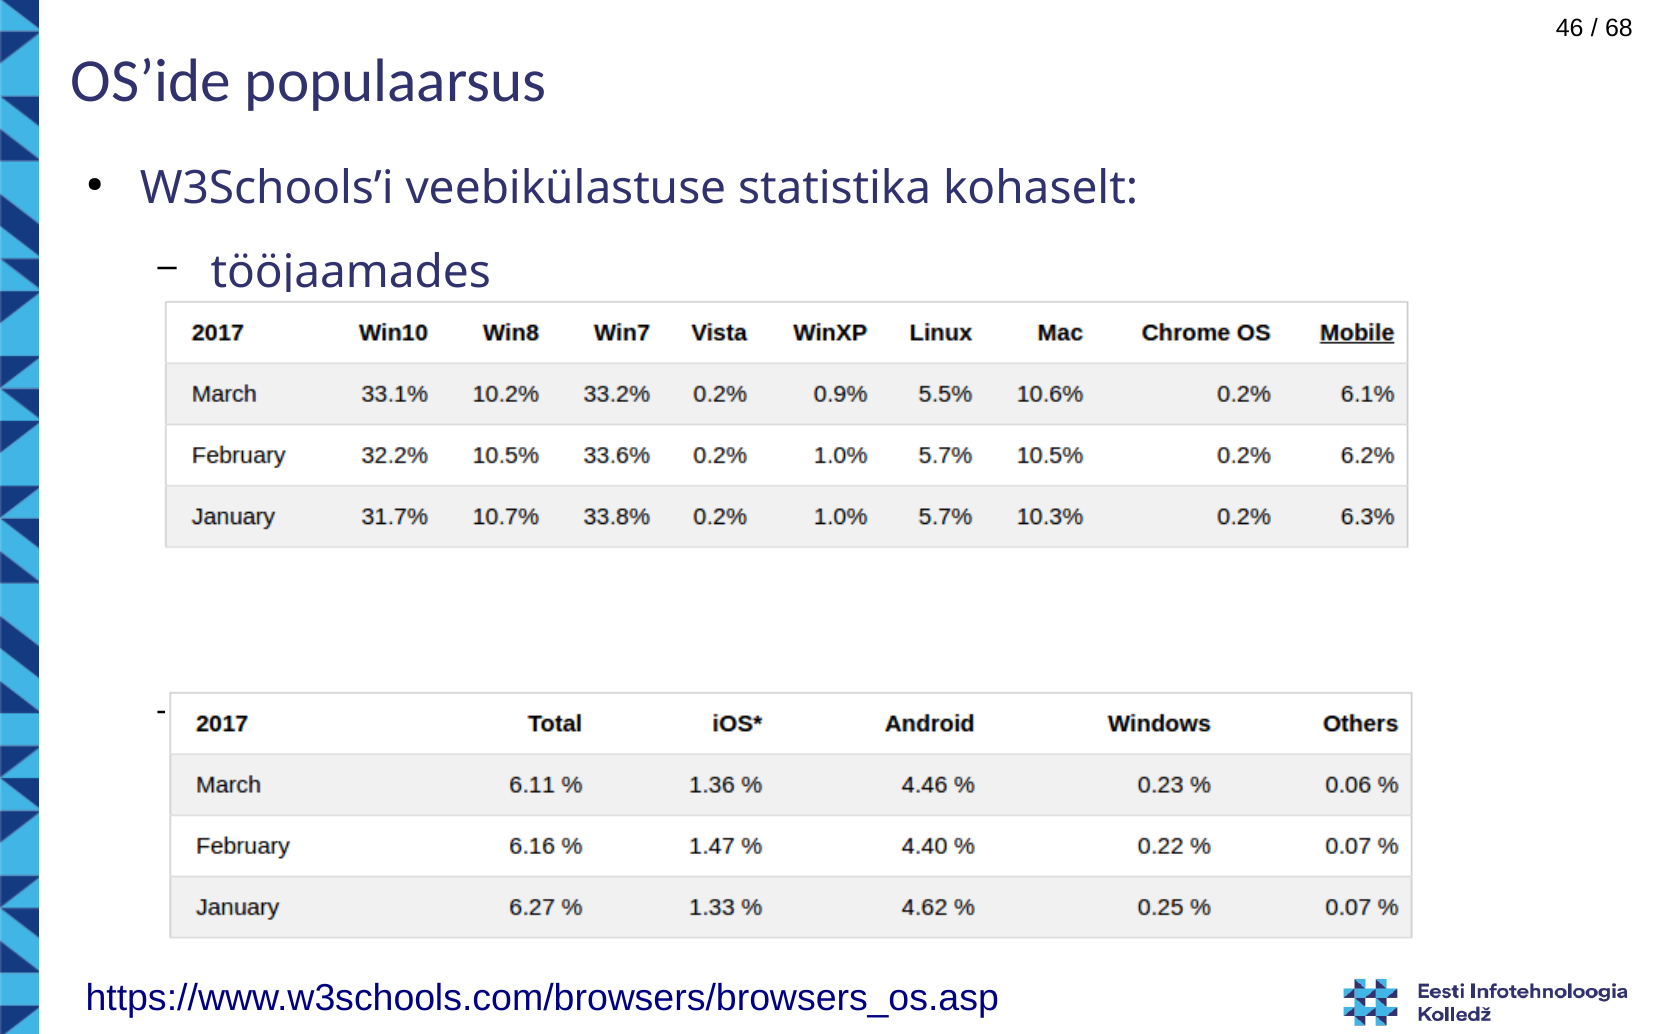

# OS’ide populaarsus
W3Schools’i veebikülastuse statistika kohaselt:
tööjaamades
mobiilsetes seadmetes
https://www.w3schools.com/browsers/browsers_os.asp